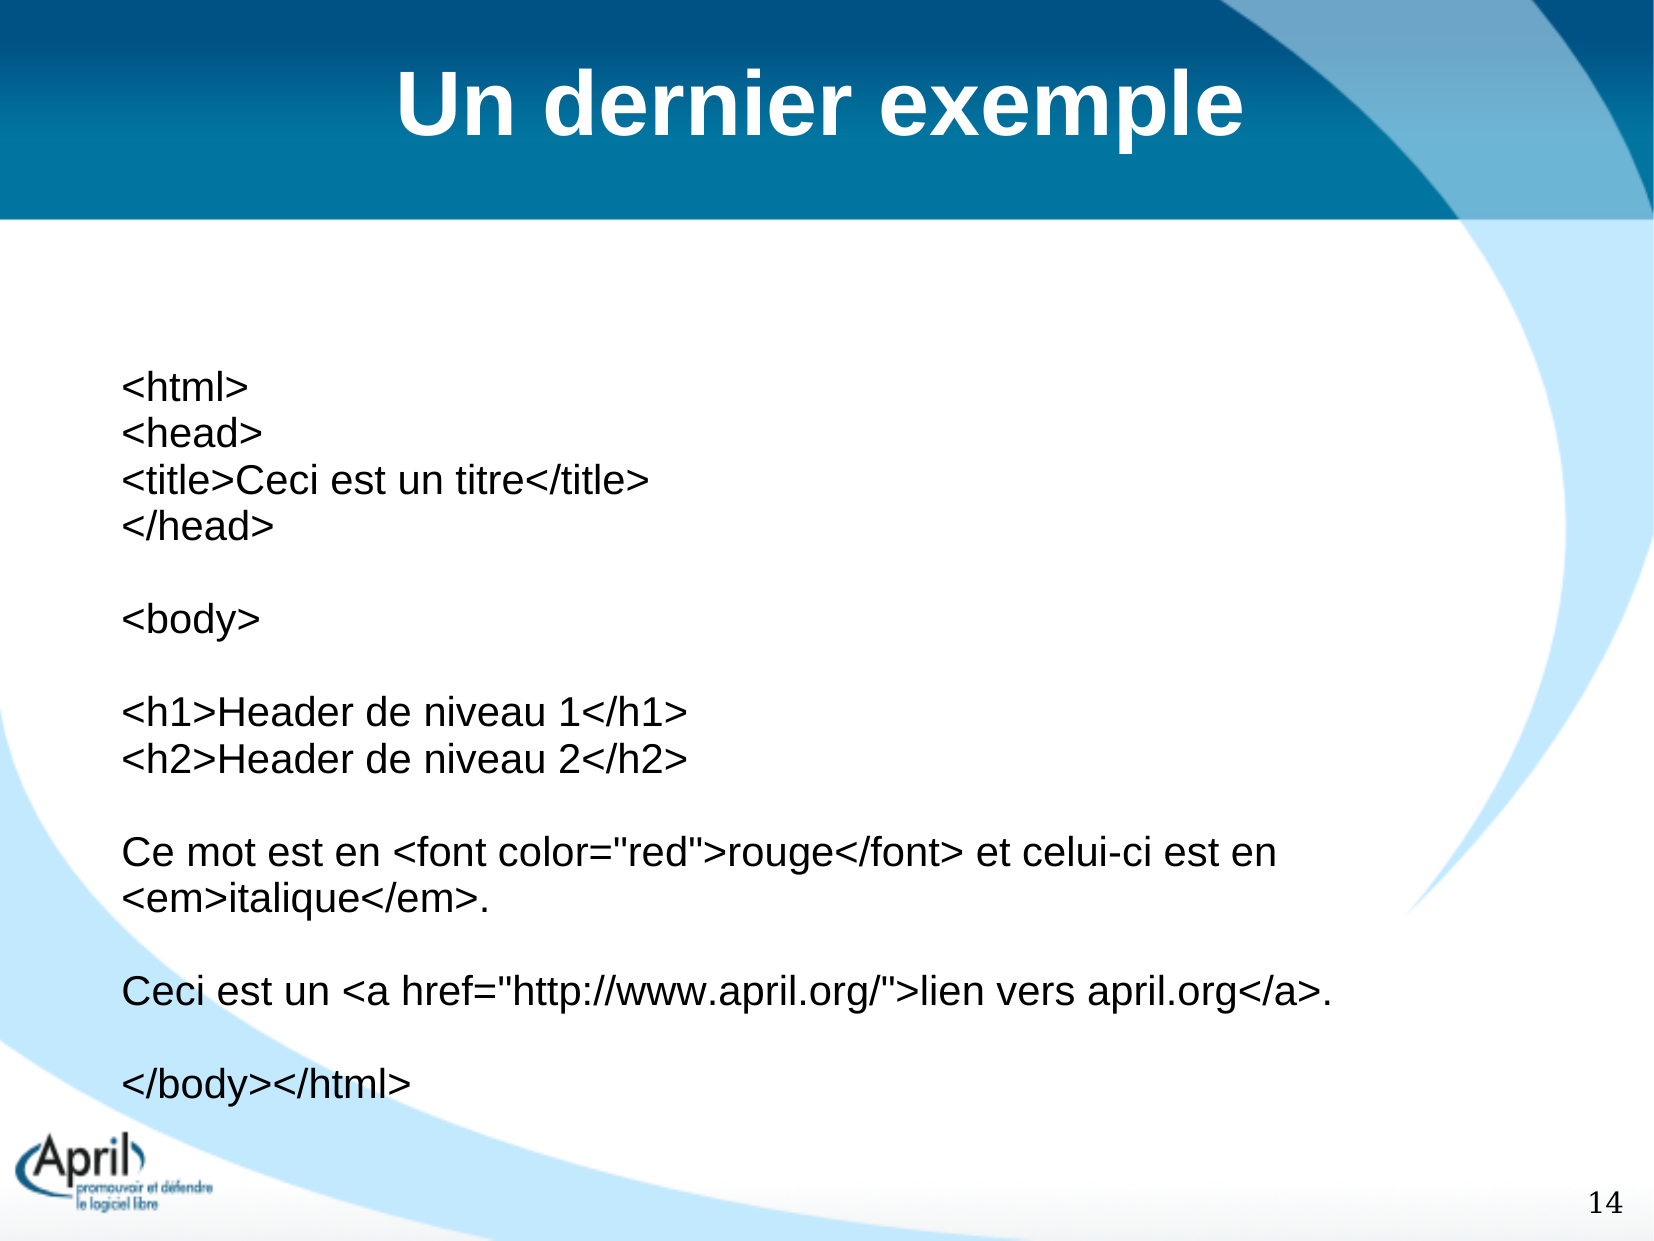

# Un dernier exemple
<html>
<head>
<title>Ceci est un titre</title>
</head>
<body>
<h1>Header de niveau 1</h1>
<h2>Header de niveau 2</h2>
Ce mot est en <font color="red">rouge</font> et celui-ci est en
<em>italique</em>.
Ceci est un <a href="http://www.april.org/">lien vers april.org</a>.
</body></html>
14